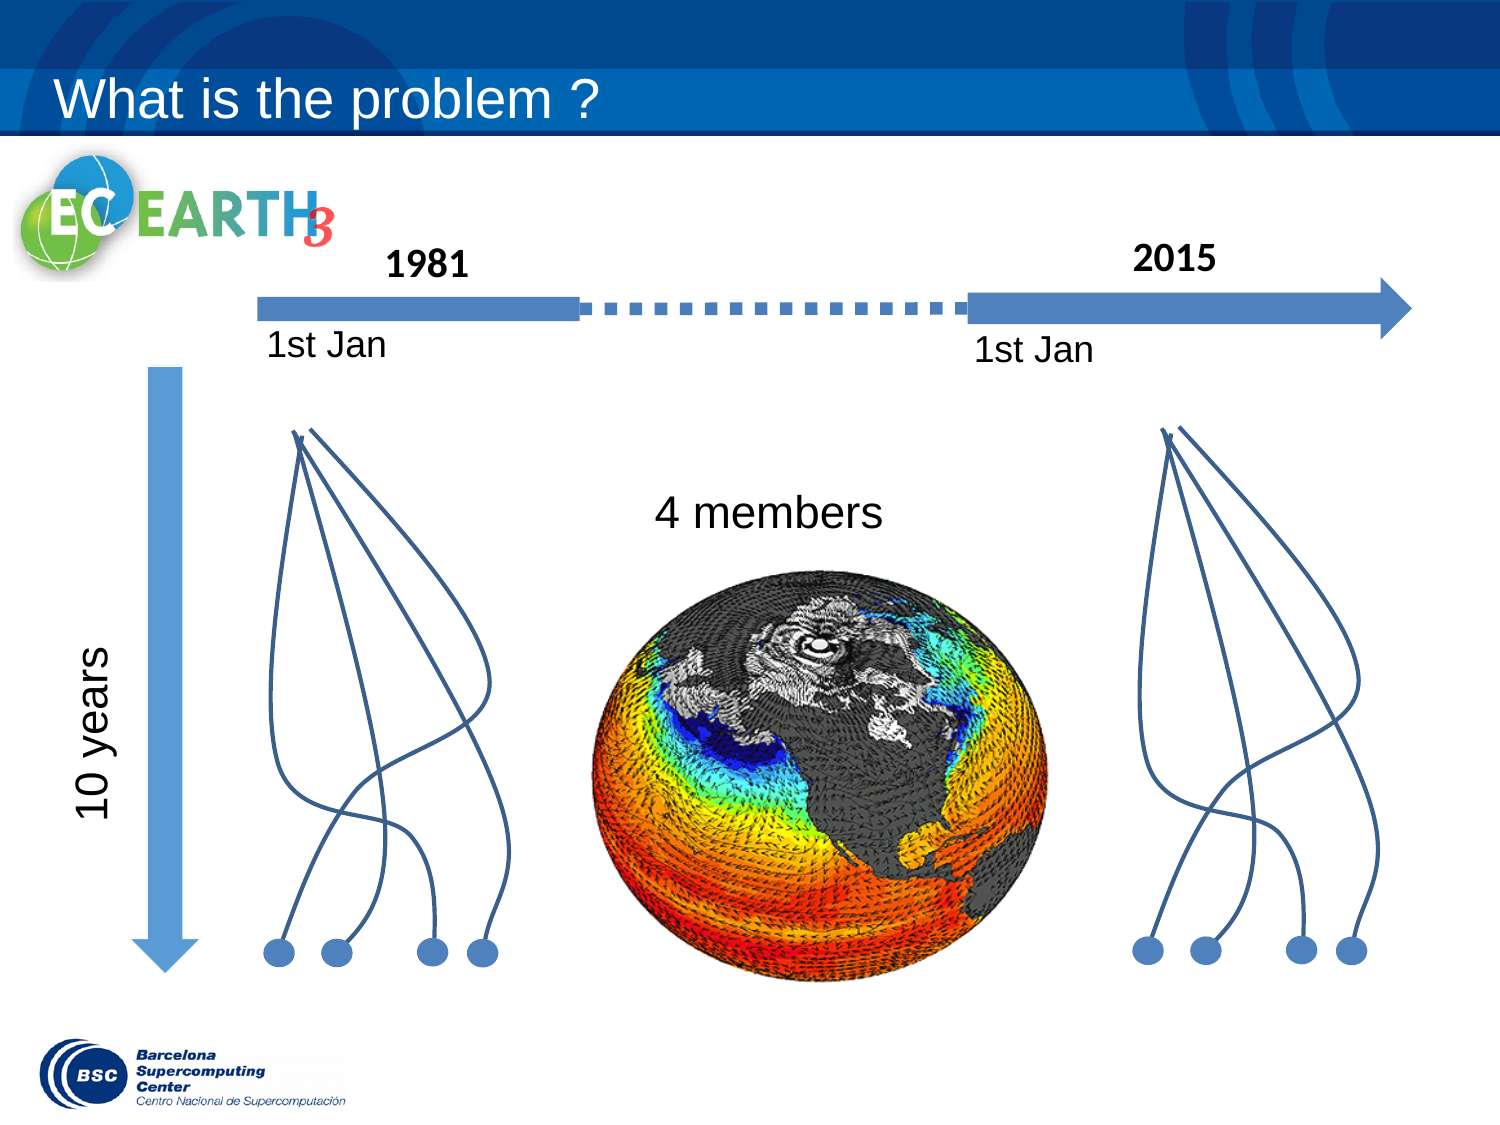

What is the problem ?
2015
1981
1st Jan
1st Jan
4 members
10 years